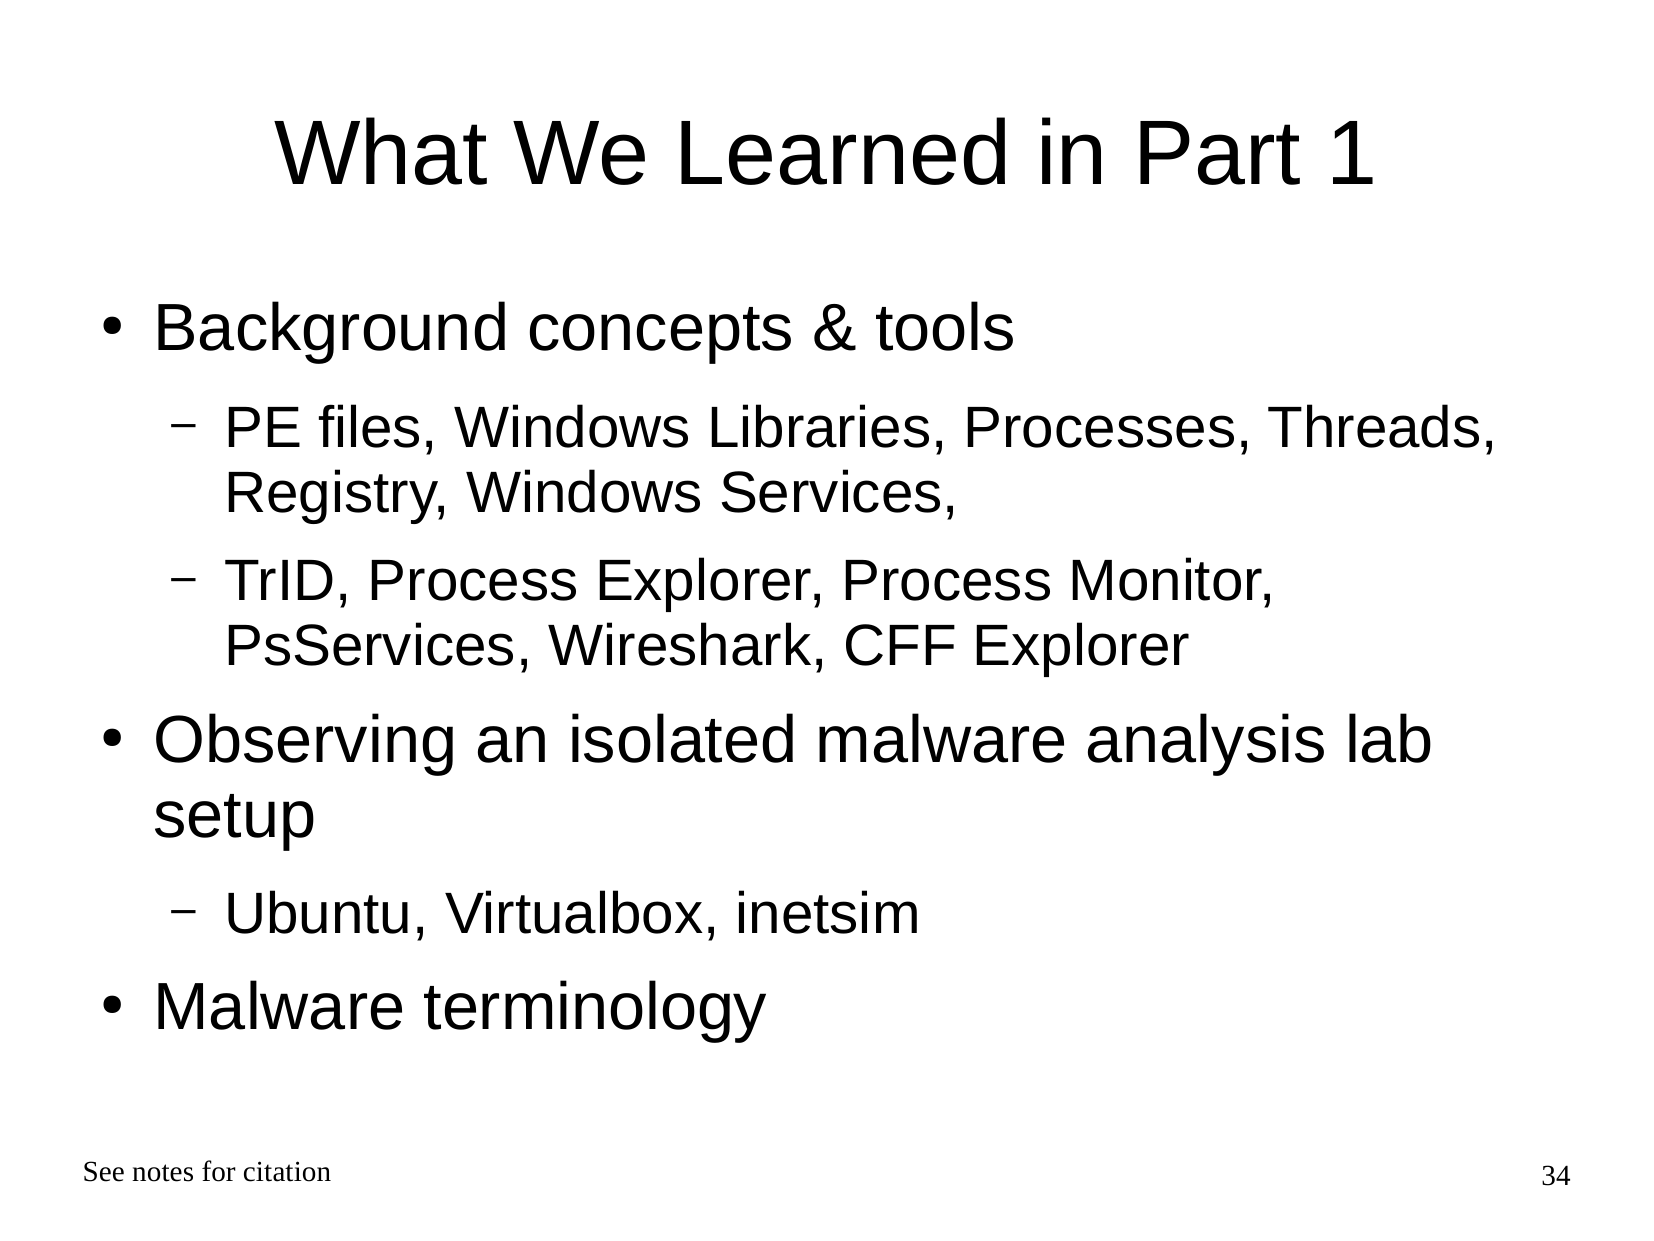

# What We Learned in Part 1
Background concepts & tools
PE files, Windows Libraries, Processes, Threads, Registry, Windows Services,
TrID, Process Explorer, Process Monitor, PsServices, Wireshark, CFF Explorer
Observing an isolated malware analysis lab setup
Ubuntu, Virtualbox, inetsim
Malware terminology
See notes for citation
34